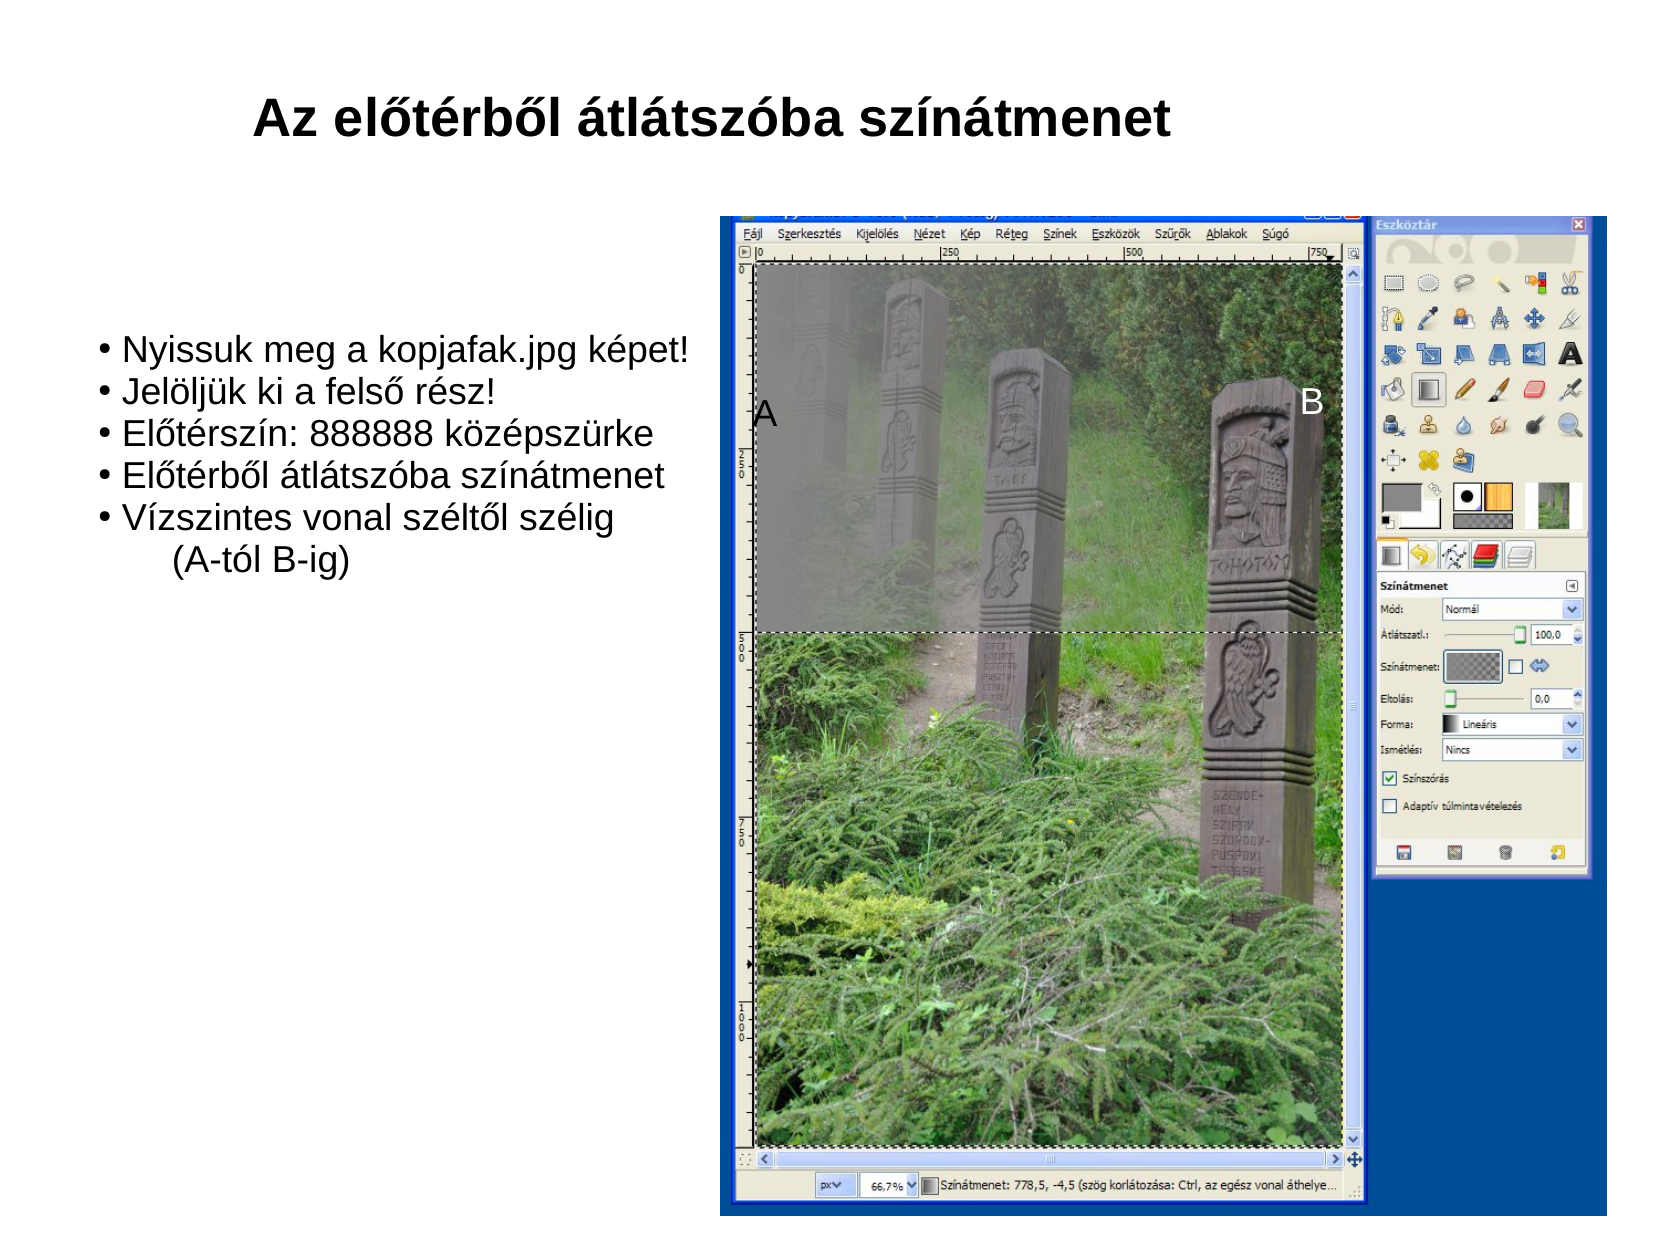

Az előtérből átlátszóba színátmenet
 Nyissuk meg a kopjafak.jpg képet!
 Jelöljük ki a felső rész!
 Előtérszín: 888888 középszürke
 Előtérből átlátszóba színátmenet
 Vízszintes vonal széltől szélig
	(A-tól B-ig)
B
A